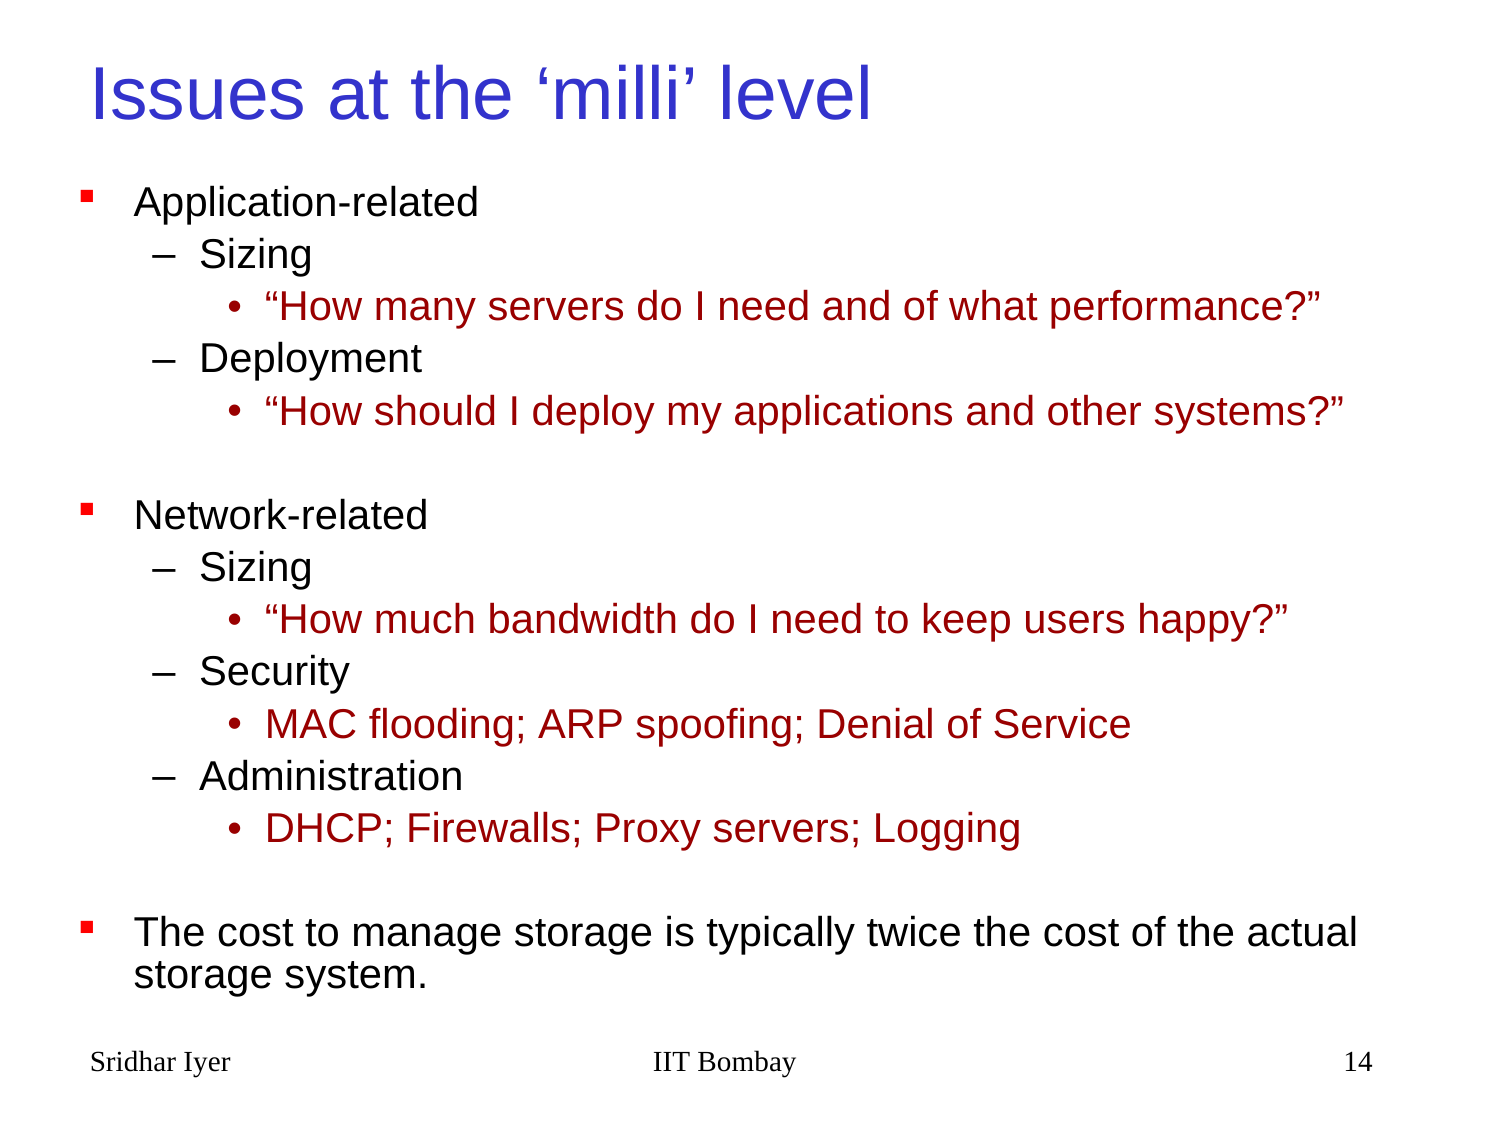

# Issues at the ‘milli’ level
Application-related
Sizing
“How many servers do I need and of what performance?”
Deployment
“How should I deploy my applications and other systems?”
Network-related
Sizing
“How much bandwidth do I need to keep users happy?”
Security
MAC flooding; ARP spoofing; Denial of Service
Administration
DHCP; Firewalls; Proxy servers; Logging
The cost to manage storage is typically twice the cost of the actual storage system.
Sridhar Iyer
IIT Bombay
14